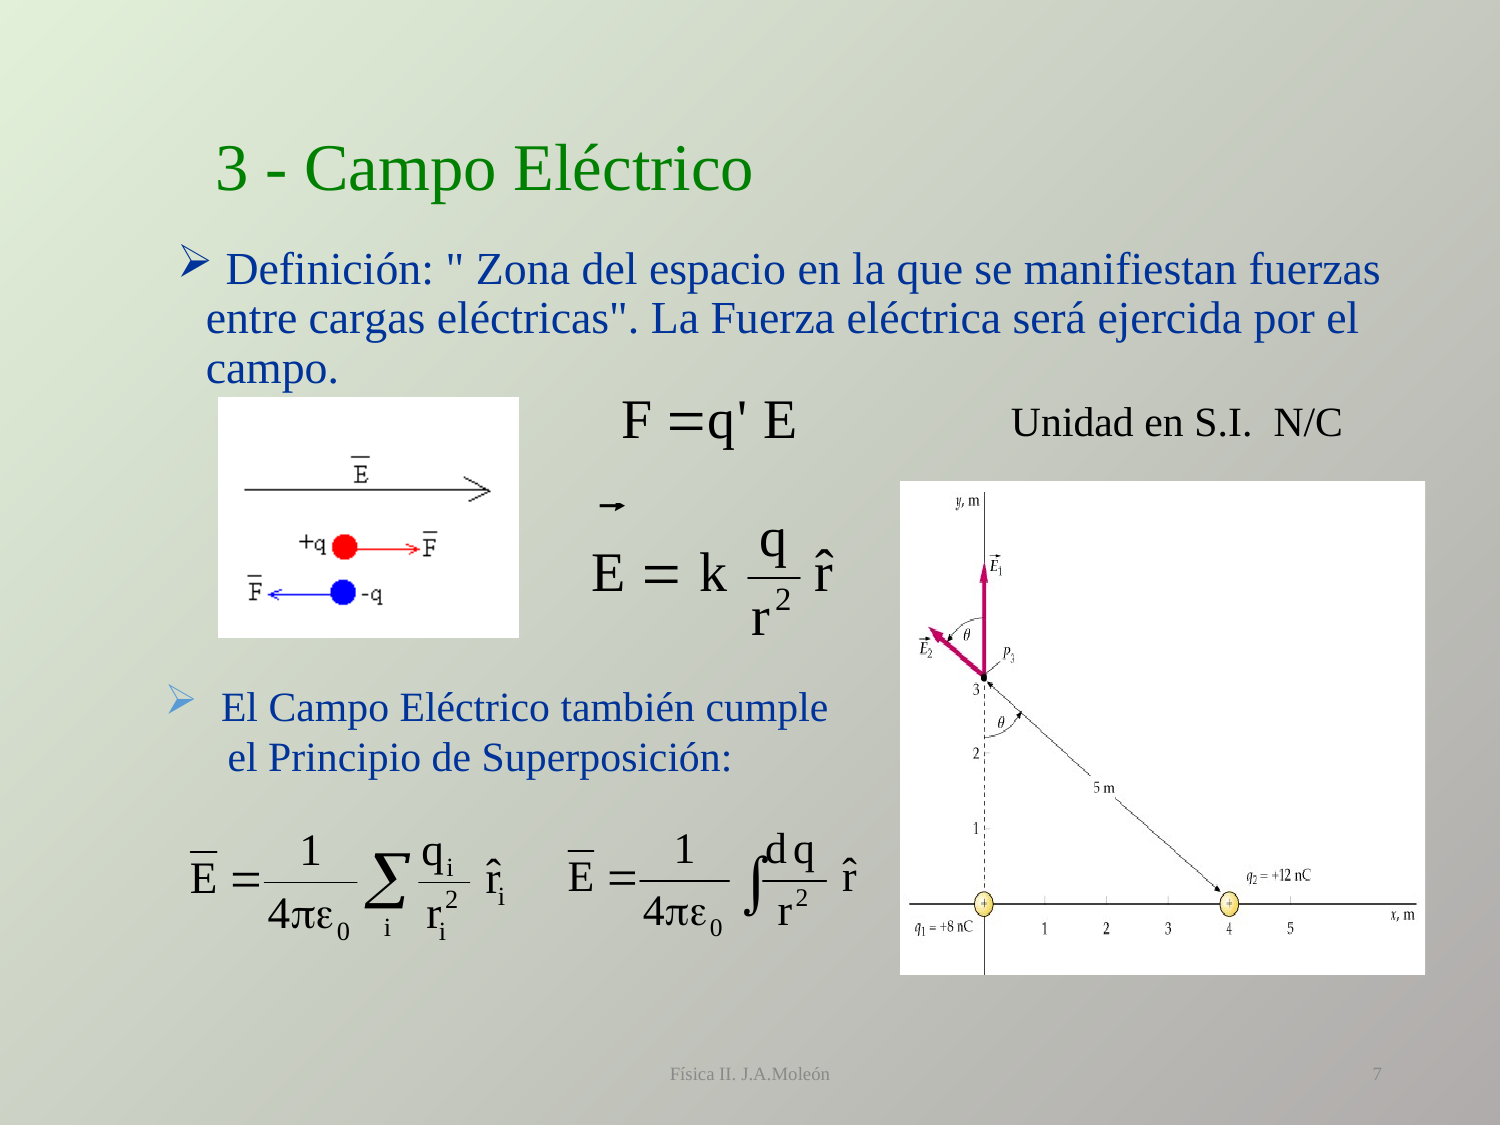

# 3 - Campo Eléctrico
 Definición: " Zona del espacio en la que se manifiestan fuerzas entre cargas eléctricas". La Fuerza eléctrica será ejercida por el campo.
 Unidad en S.I. N/C
El Campo Eléctrico también cumple
 el Principio de Superposición:
Física II. J.A.Moleón